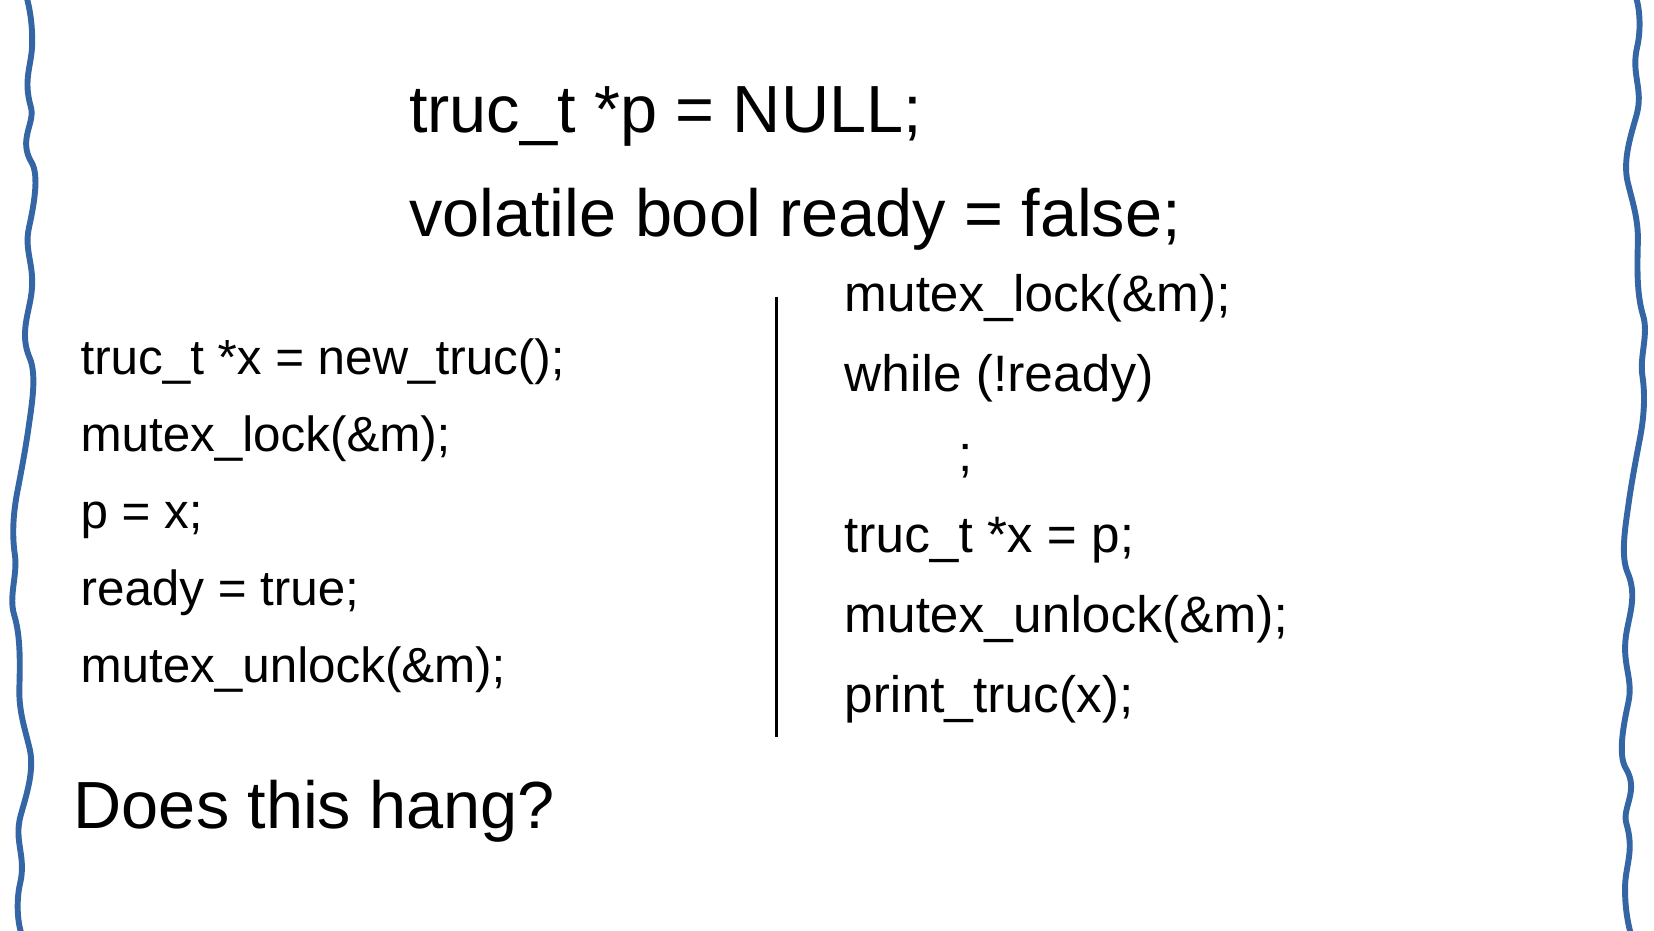

# truc_t *p = NULL;
volatile bool ready = false;
truc_t *x = new_truc();
mutex_lock(&m);
p = x;
ready = true;
mutex_unlock(&m);
mutex_lock(&m);
while (!ready)
   ;
truc_t *x = p;
mutex_unlock(&m);
print_truc(x);
Does this hang?